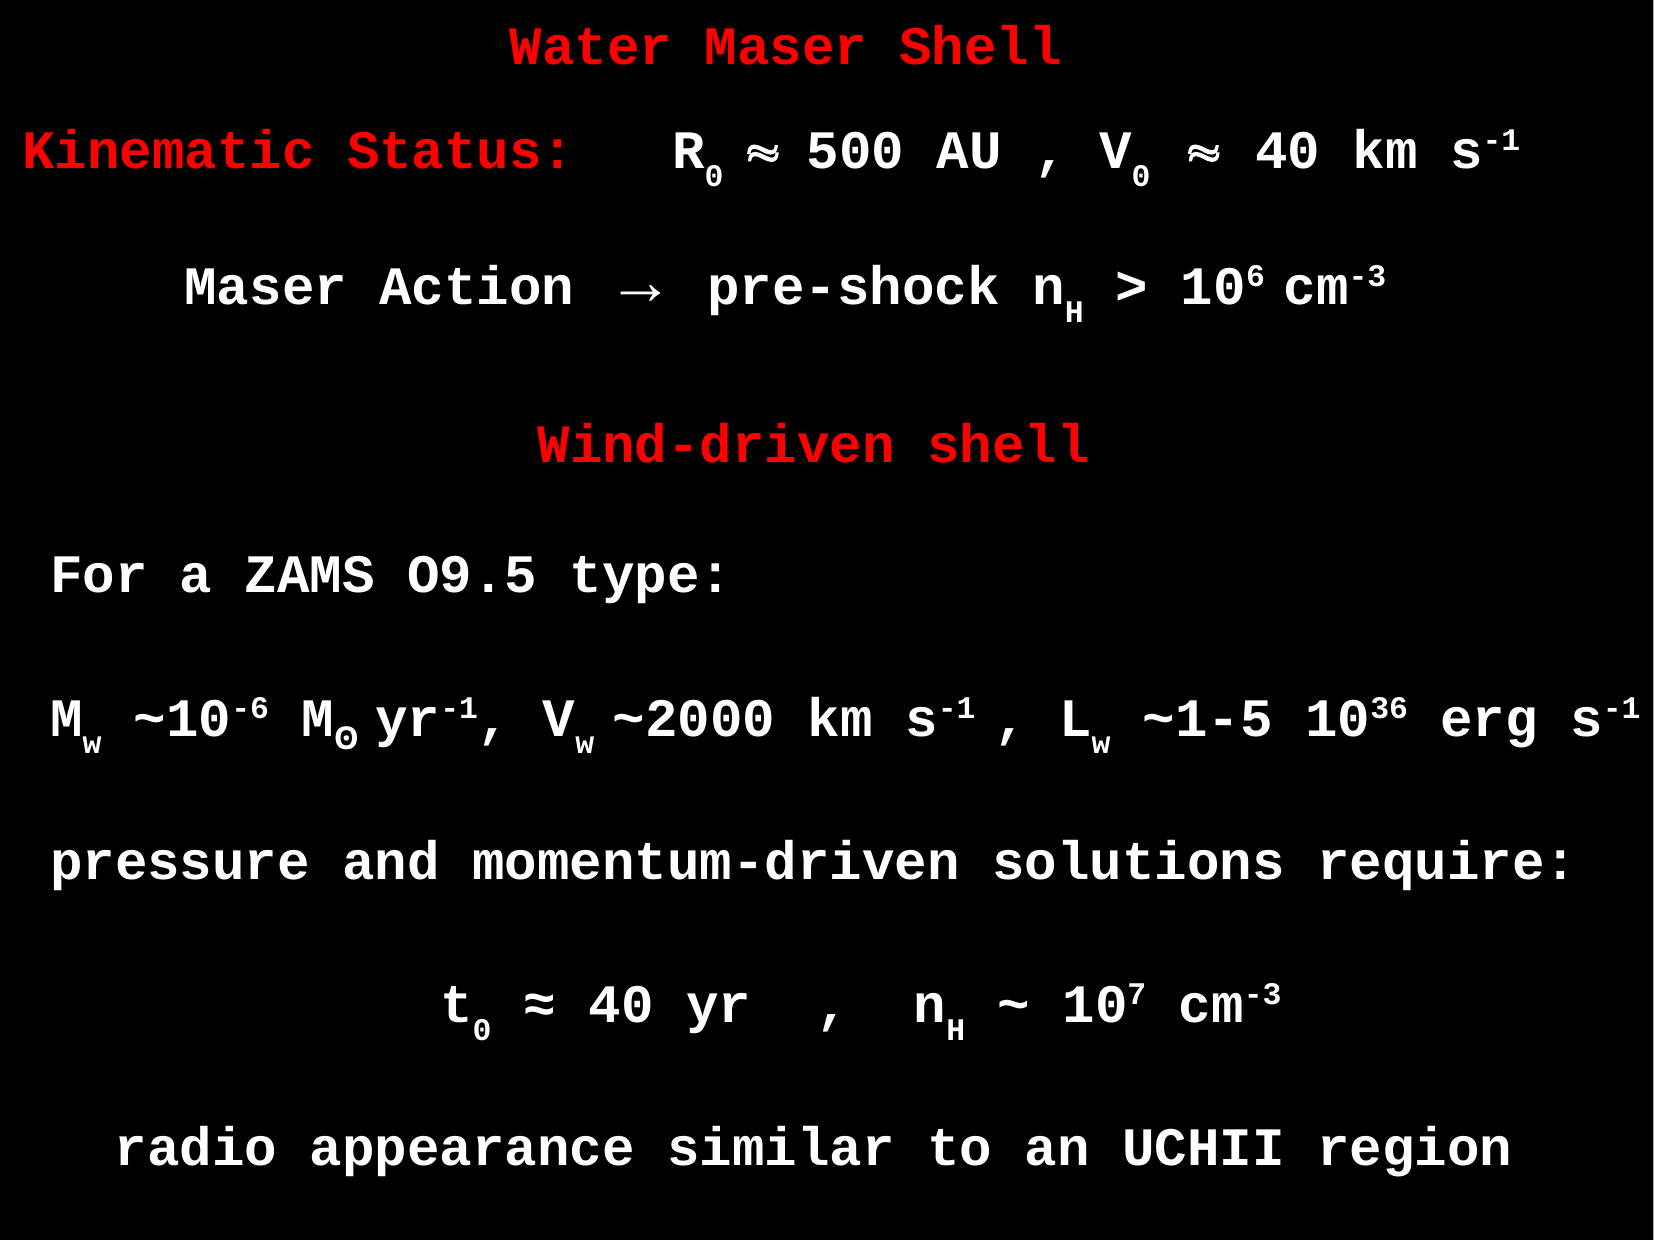

Water Maser Shell
Kinematic Status: R0 ≈ 500 AU , V0 ≈ 40 km s-1
 Maser Action → pre-shock nH > 106 cm-3
 Wind-driven shell
For a ZAMS O9.5 type:
Mw ~10-6 Mʘ yr-1, Vw ~2000 km s-1 , Lw ~1-5 1036 erg s-1
pressure and momentum-driven solutions require:
 t0 ≈ 40 yr , nH ~ 107 cm-3
 radio appearance similar to an UCHII region